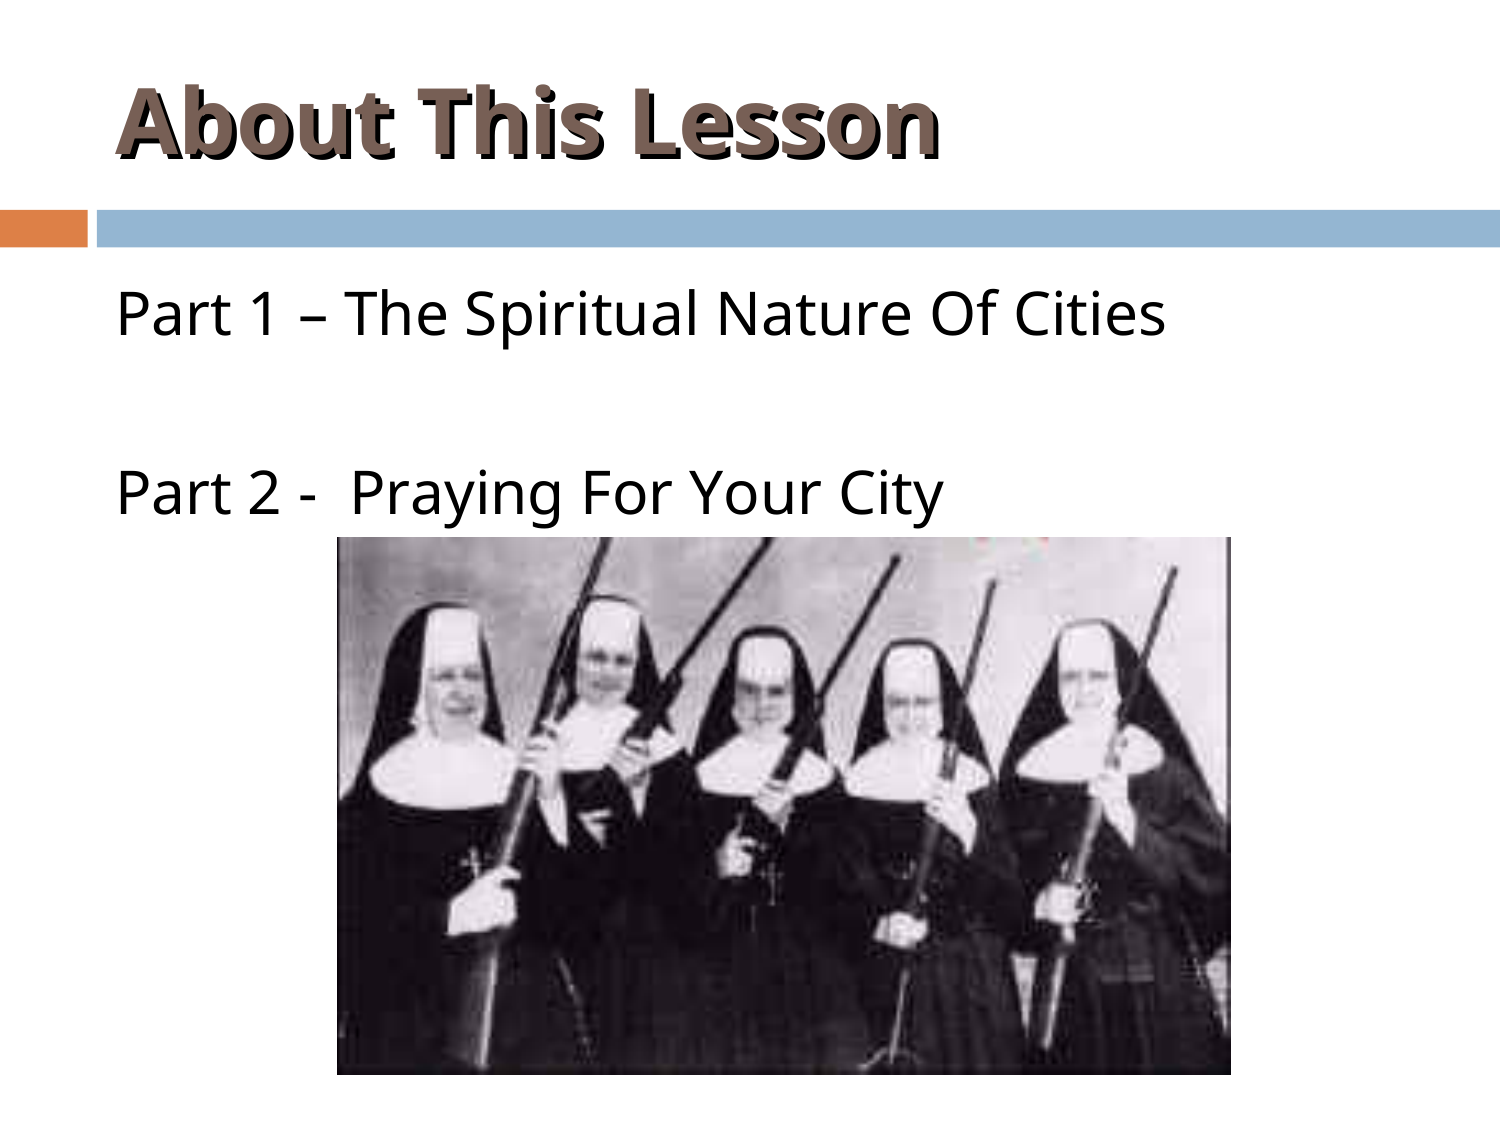

# About This Lesson
Part 1 – The Spiritual Nature Of Cities
Part 2 - Praying For Your City